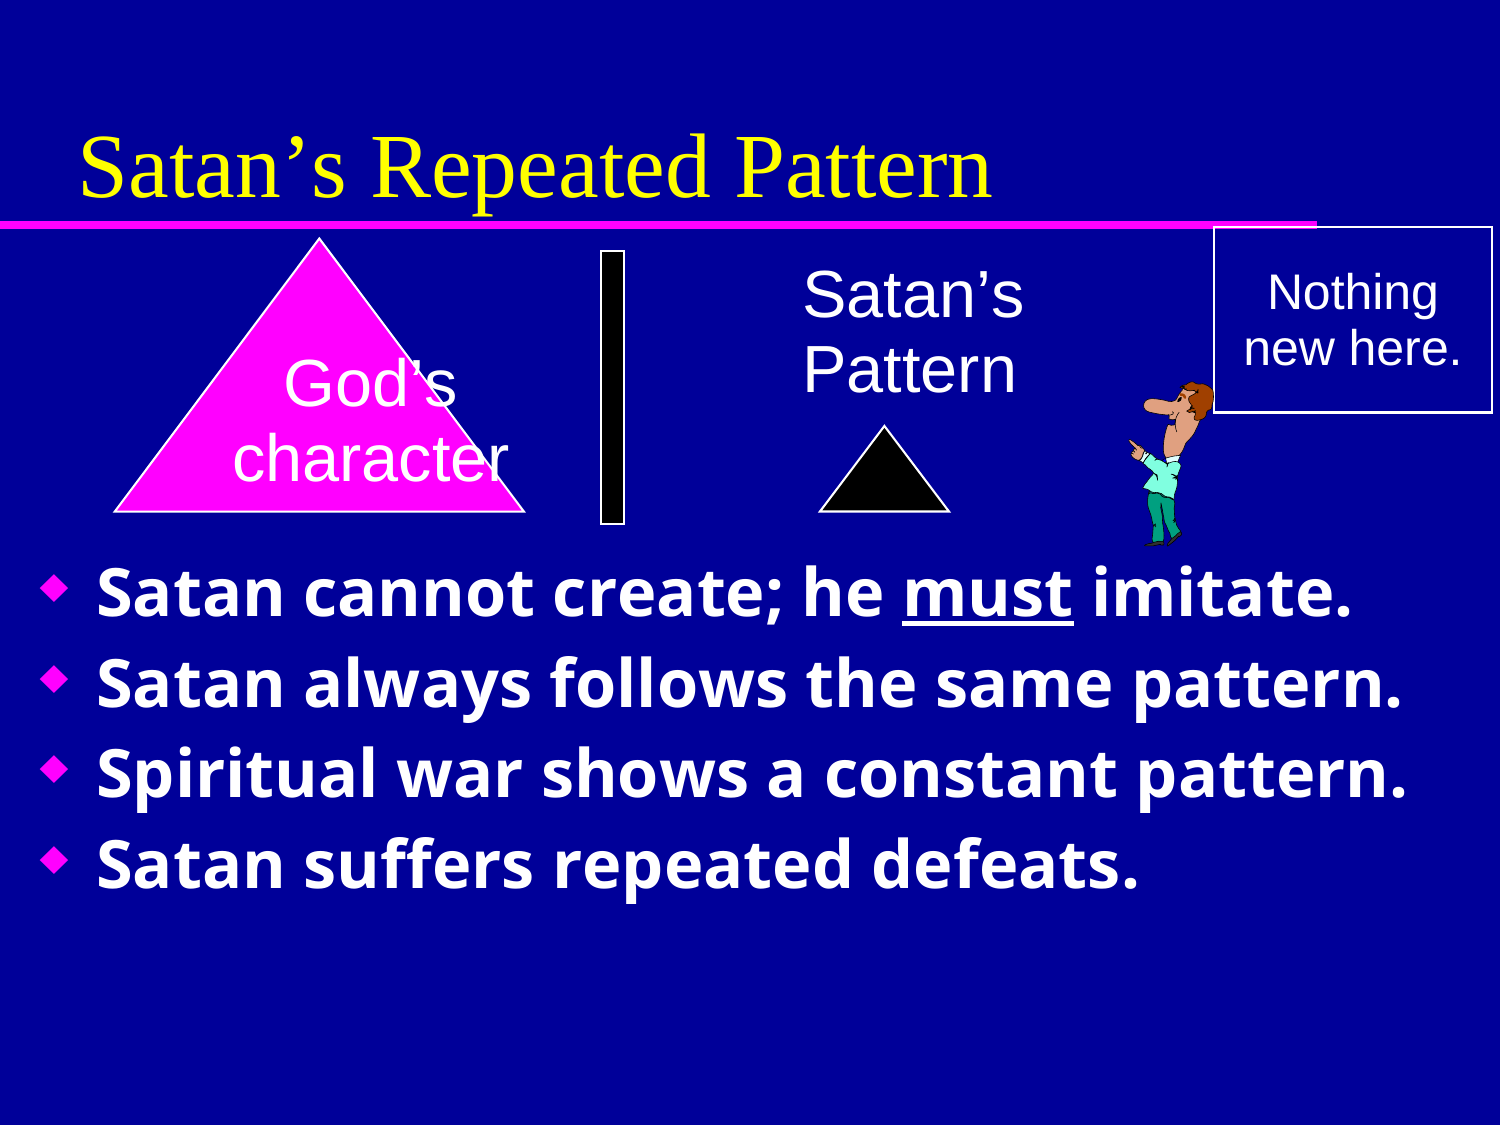

# Satan’s Repeated Pattern
Nothing
new here.
God’s
character
Satan’s Pattern
Satan cannot create; he must imitate.
Satan always follows the same pattern.
Spiritual war shows a constant pattern.
Satan suffers repeated defeats.